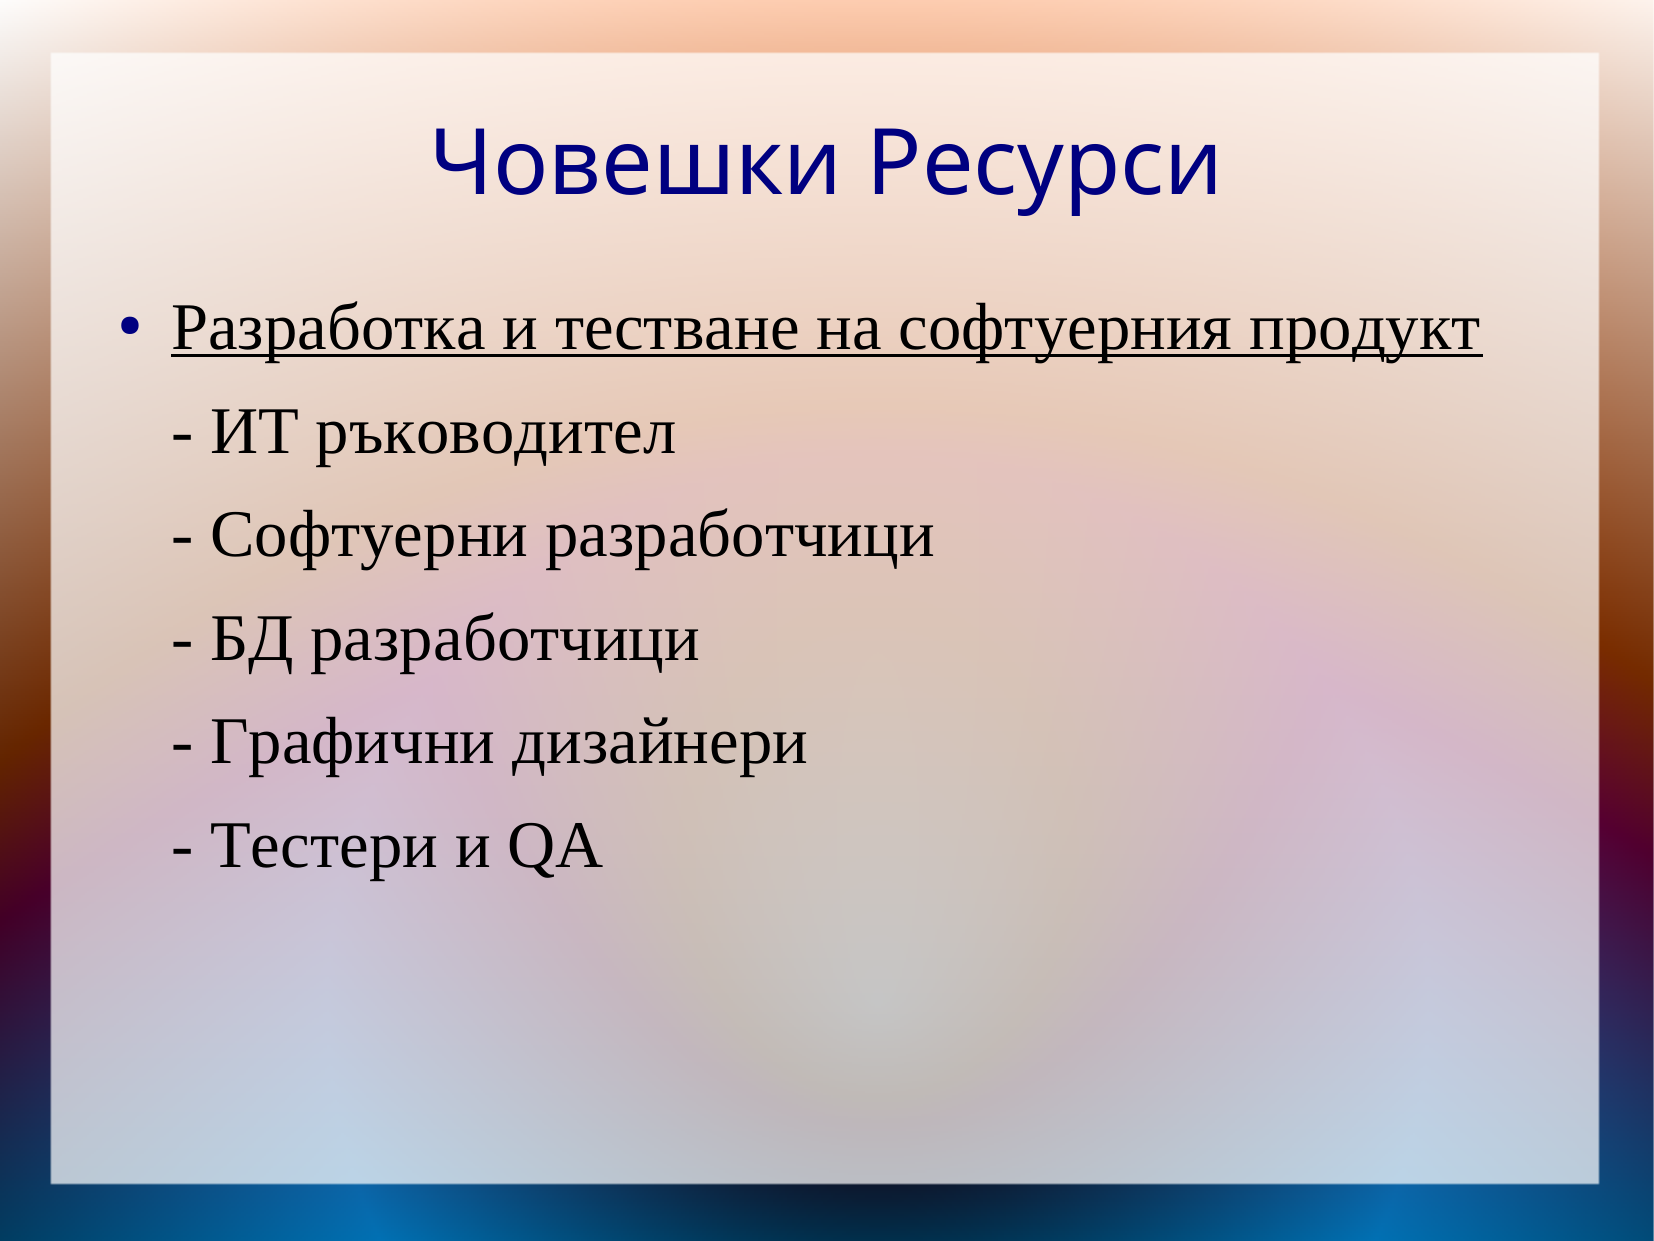

# Човешки Ресурси
Разработка и тестване на софтуерния продукт
- ИТ ръководител
- Софтуерни разработчици
- БД разработчици
- Графични дизайнери
- Тестери и QA